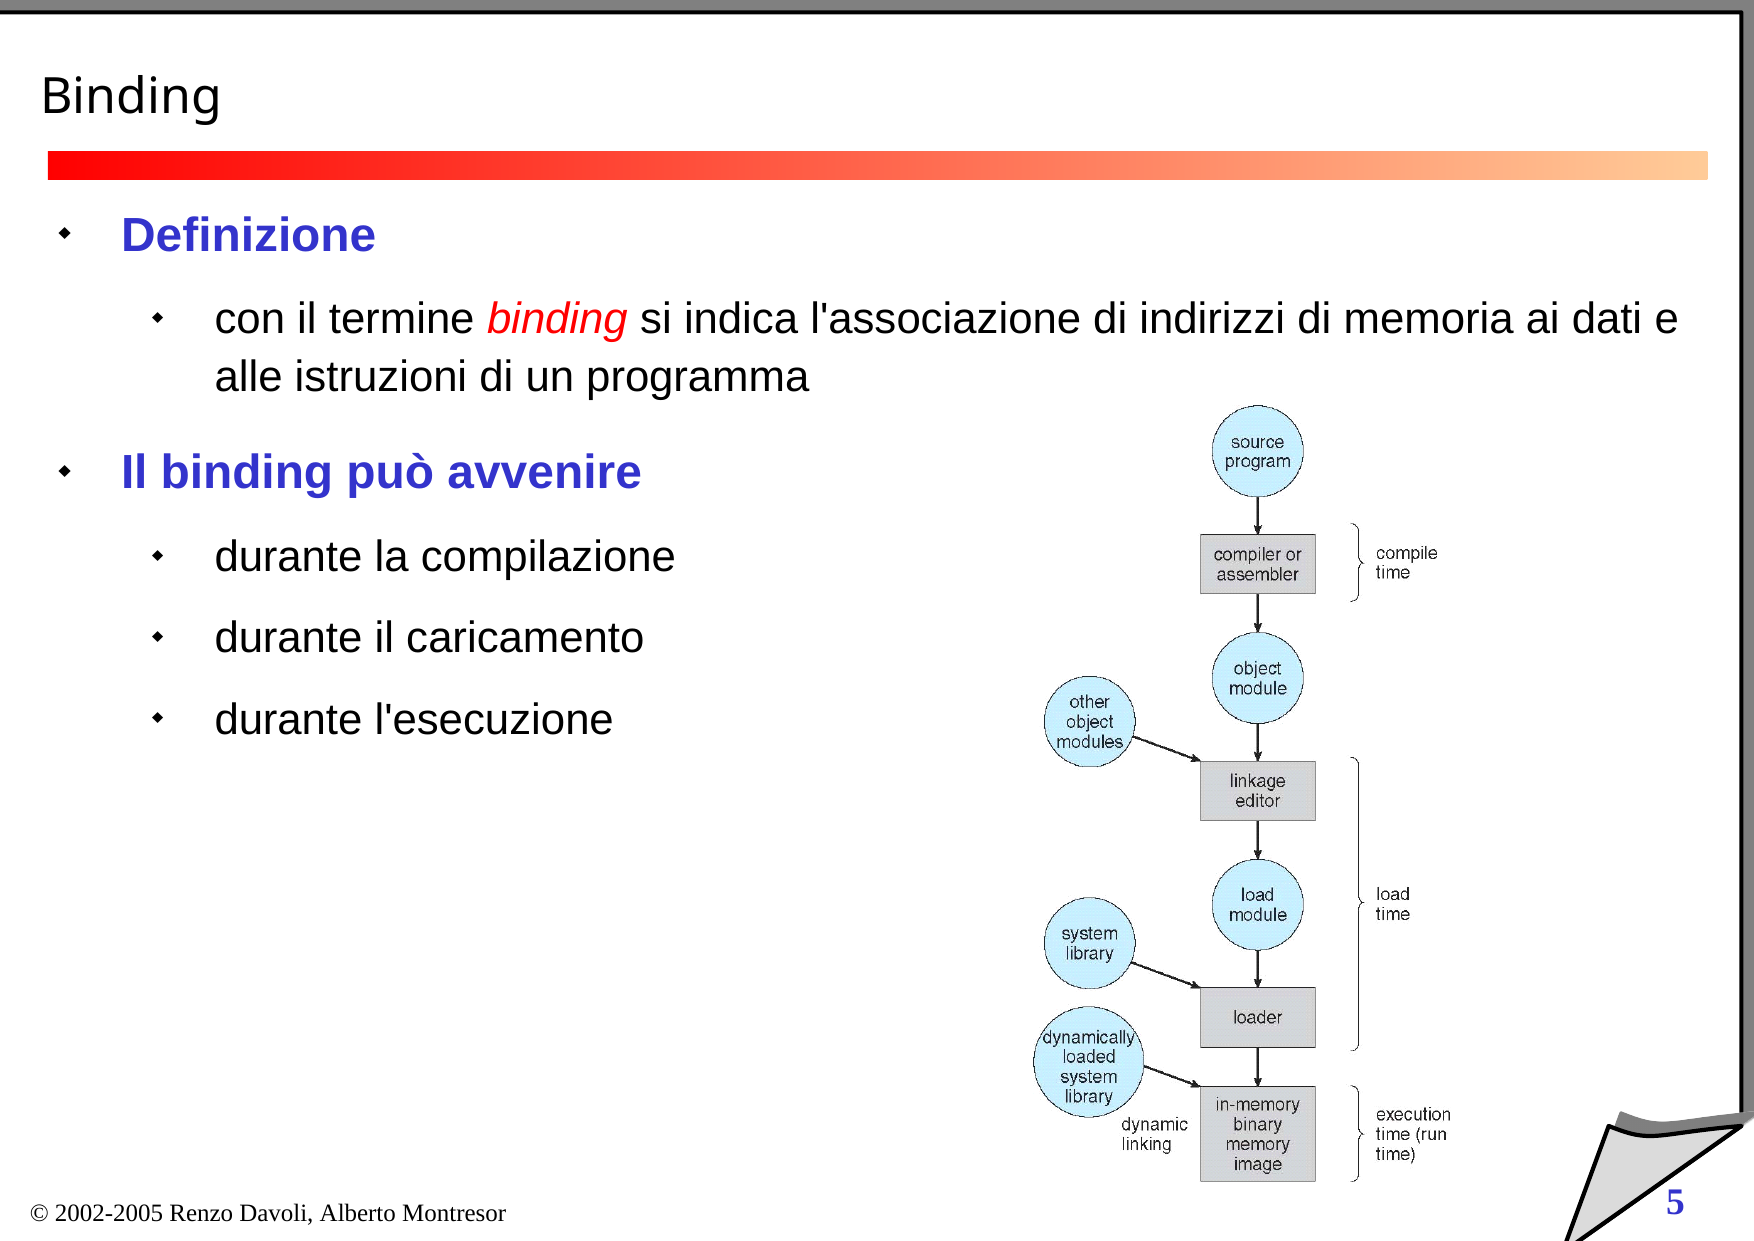

# Binding
Definizione
con il termine binding si indica l'associazione di indirizzi di memoria ai dati e alle istruzioni di un programma
Il binding può avvenire
durante la compilazione
durante il caricamento
durante l'esecuzione